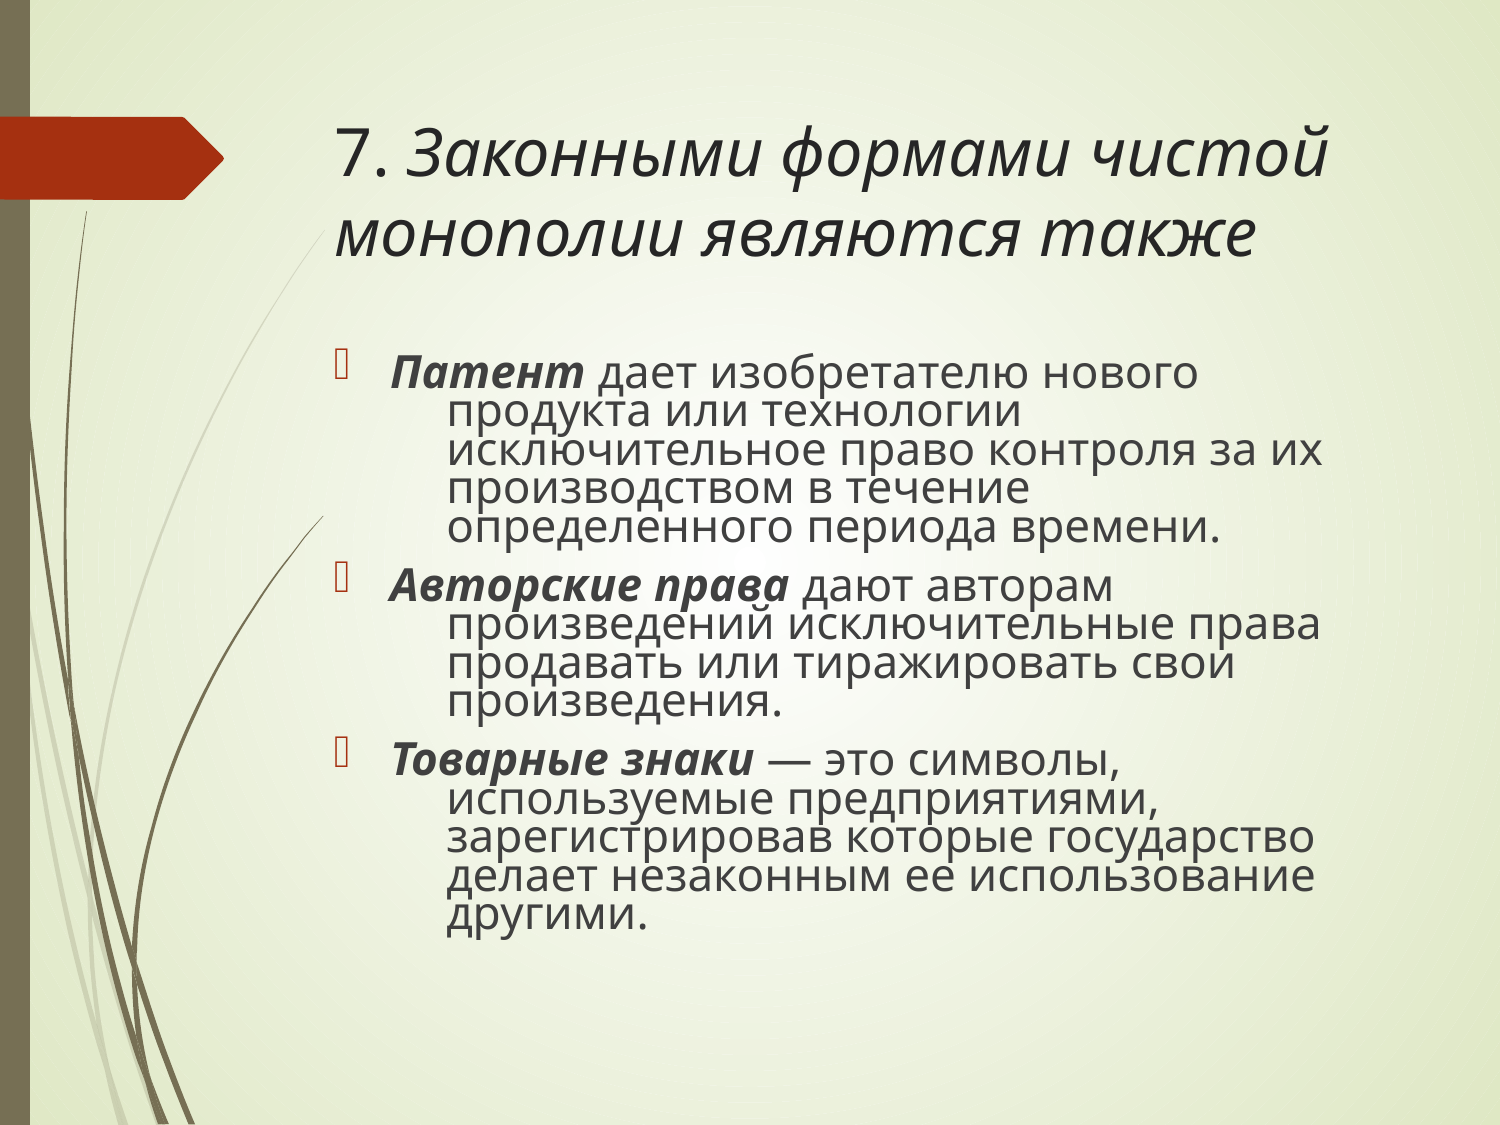

# 7. Законными формами чистой монополии являются также
Патент дает изобретателю нового продукта или технологии исключительное право контроля за их производством в течение определенного периода времени.
Авторские права дают авторам произведений исключительные права продавать или тиражировать свои произведения.
Товарные знаки — это символы, используемые предприятиями, зарегистрировав которые государство делает незаконным ее использование другими.